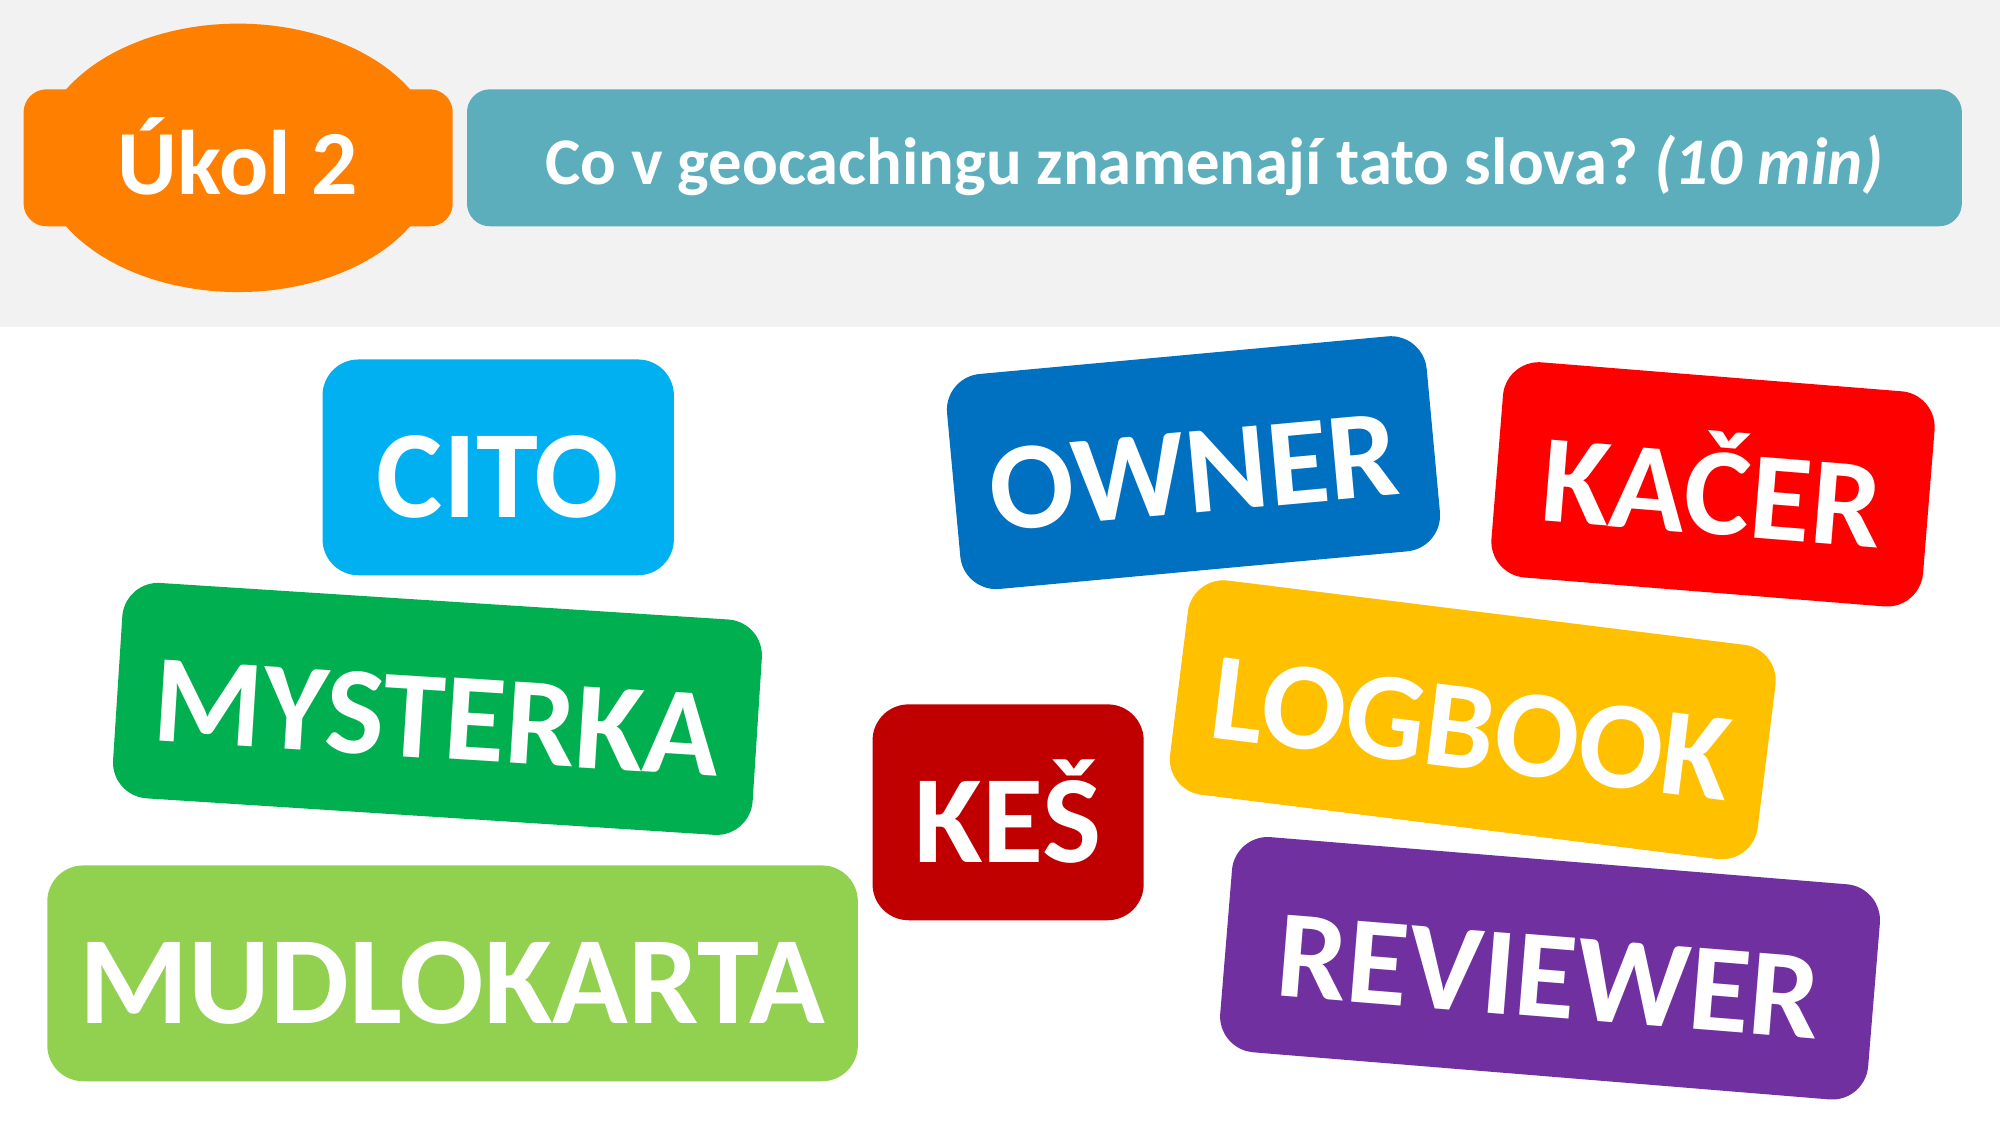

Úkol 2
Úkol č. 1
Co v geocachingu znamenají tato slova? (10 min)
OWNER
CITO
KAČER
MYSTERKA
LOGBOOK
KEŠ
REVIEWER
MUDLOKARTA